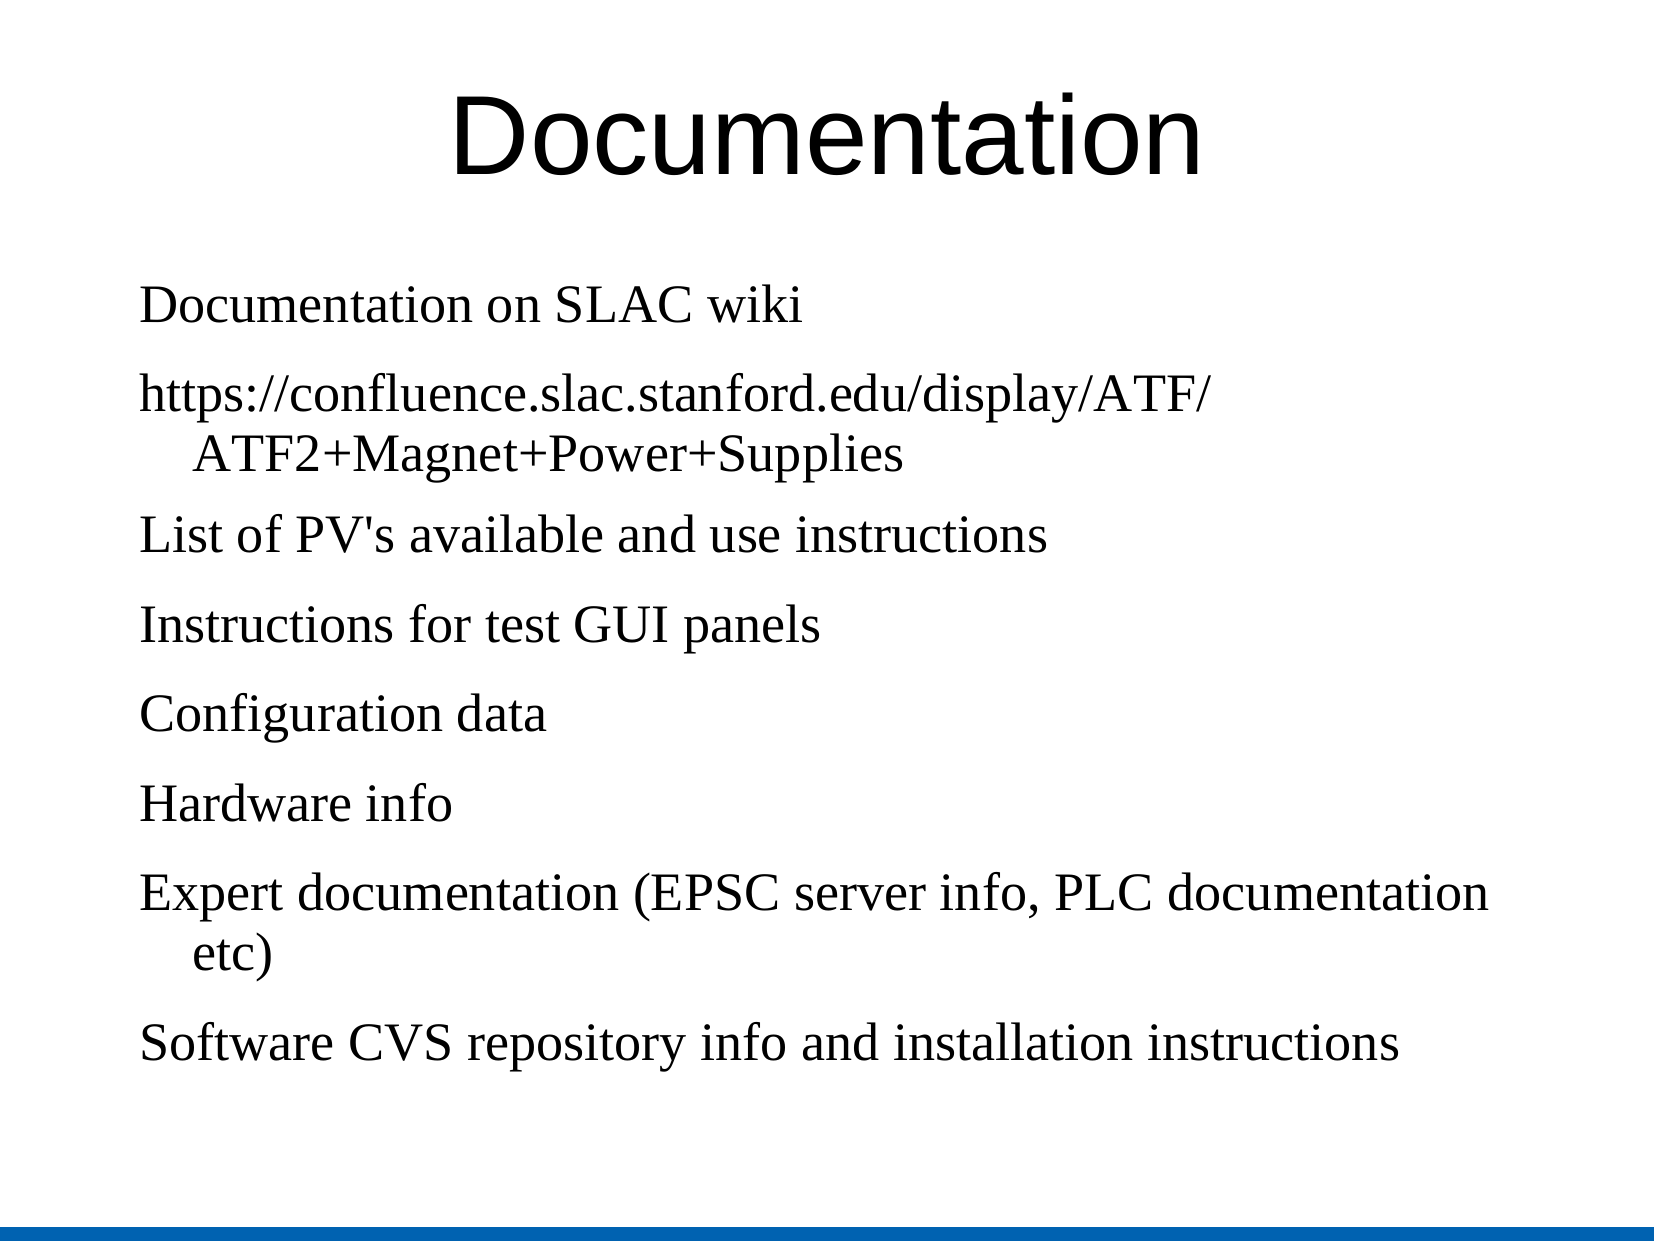

# Documentation
Documentation on SLAC wiki
https://confluence.slac.stanford.edu/display/ATF/ATF2+Magnet+Power+Supplies
List of PV's available and use instructions
Instructions for test GUI panels
Configuration data
Hardware info
Expert documentation (EPSC server info, PLC documentation etc)
Software CVS repository info and installation instructions